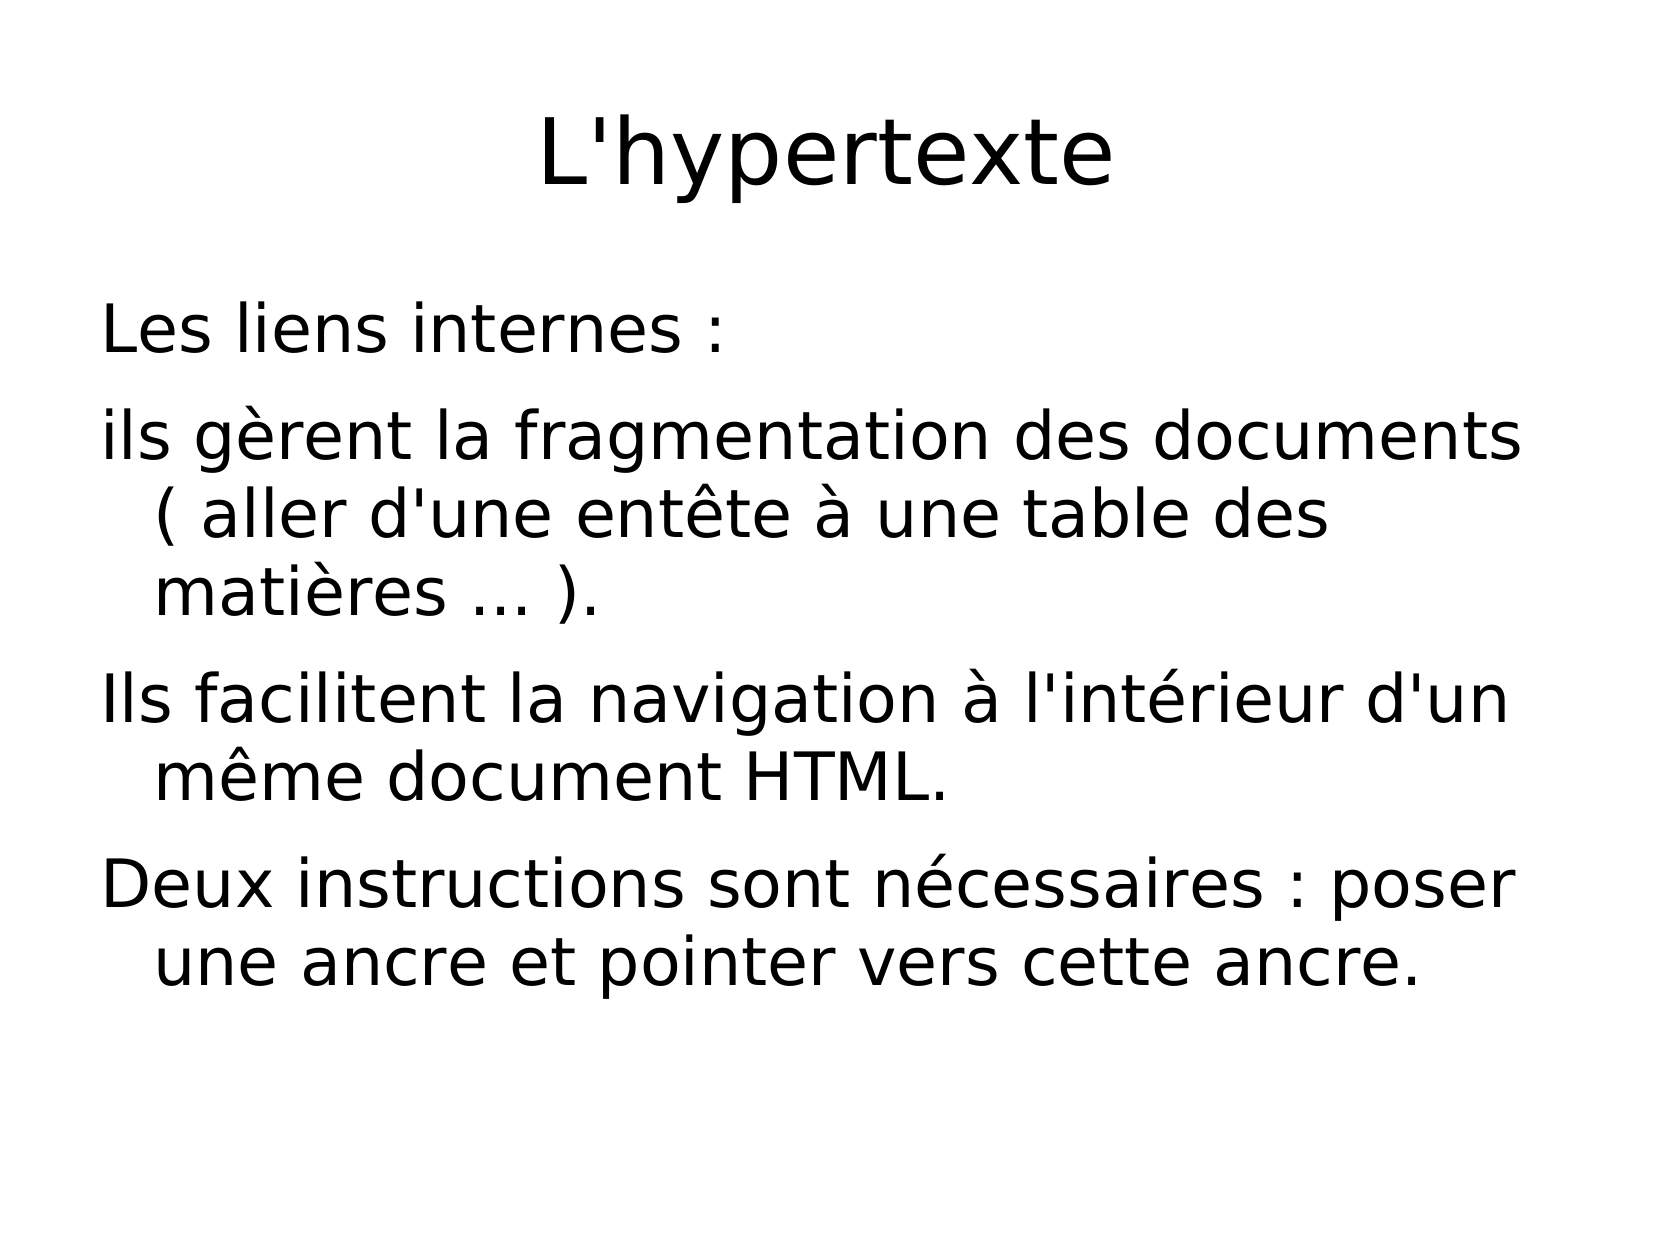

# L'hypertexte
Les liens internes :
ils gèrent la fragmentation des documents ( aller d'une entête à une table des matières ... ).
Ils facilitent la navigation à l'intérieur d'un même document HTML.
Deux instructions sont nécessaires : poser une ancre et pointer vers cette ancre.